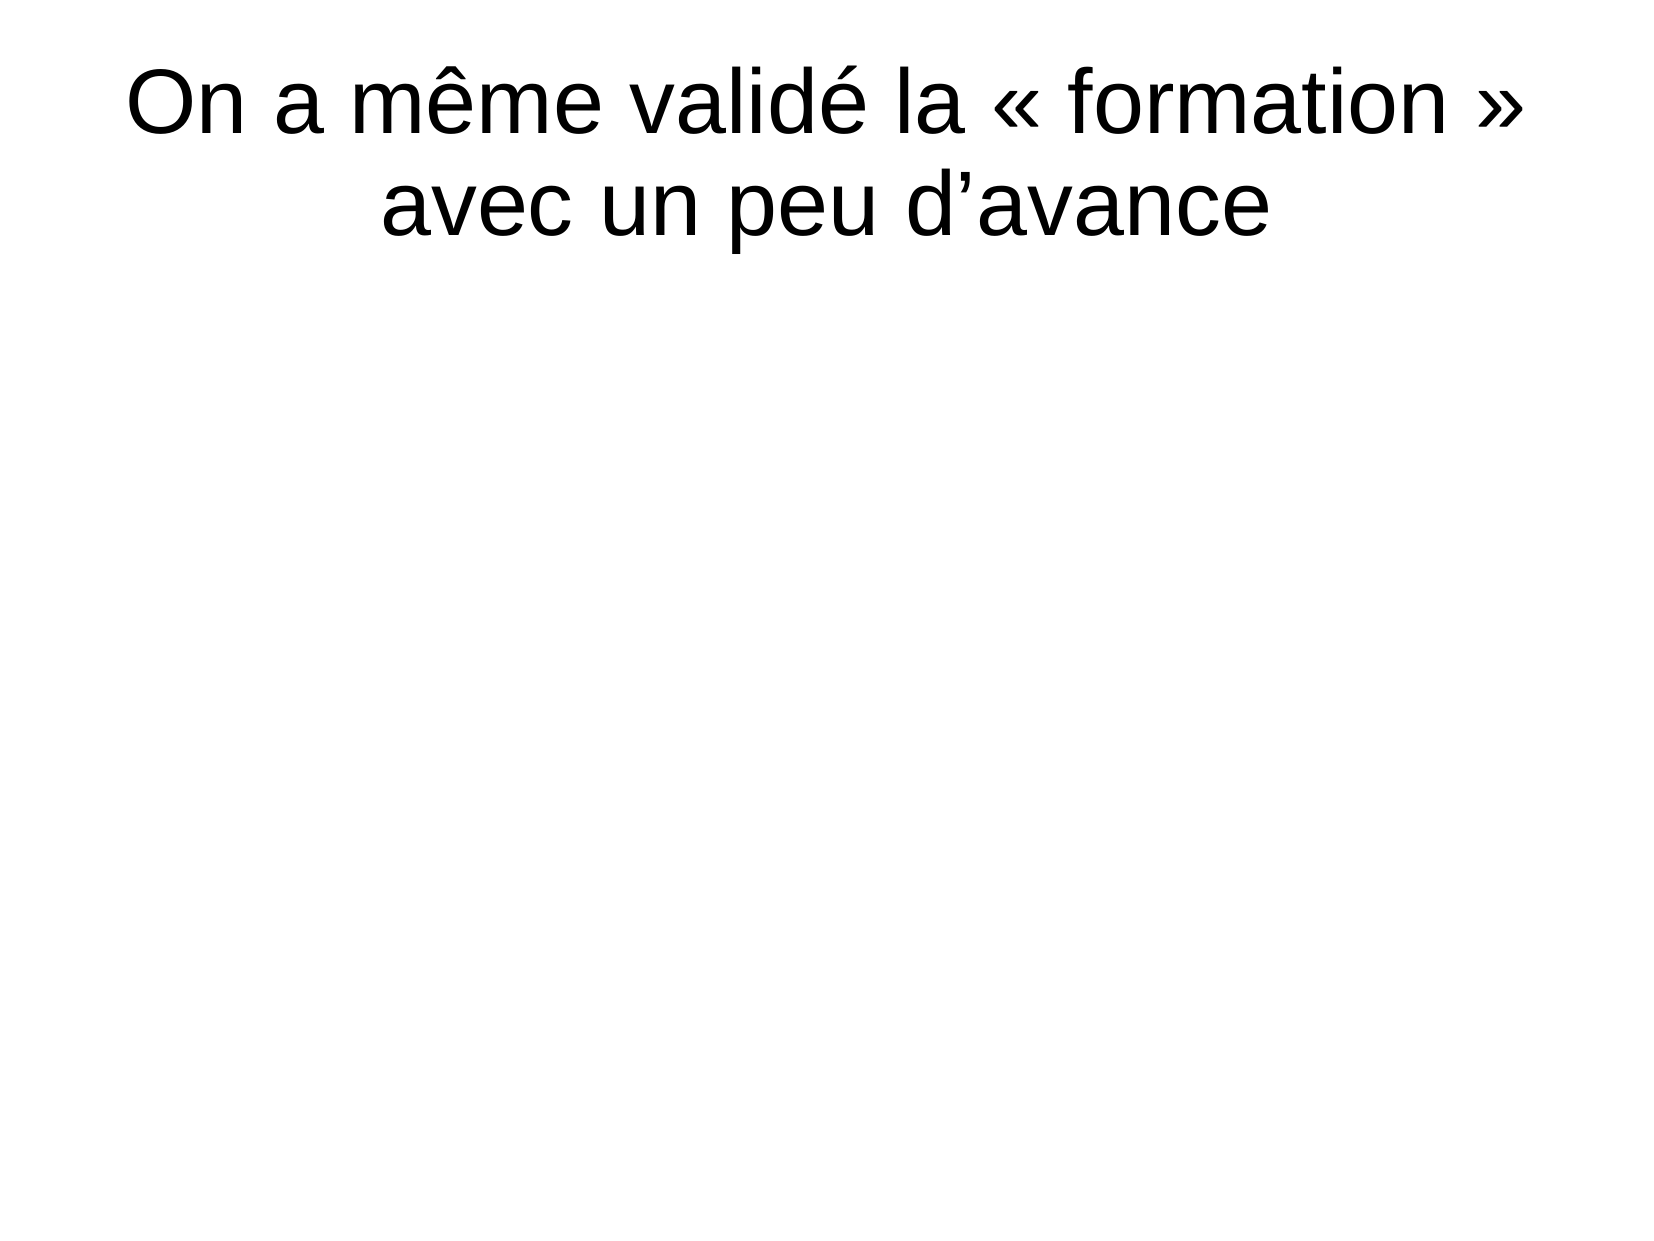

# On a même validé la « formation » avec un peu d’avance